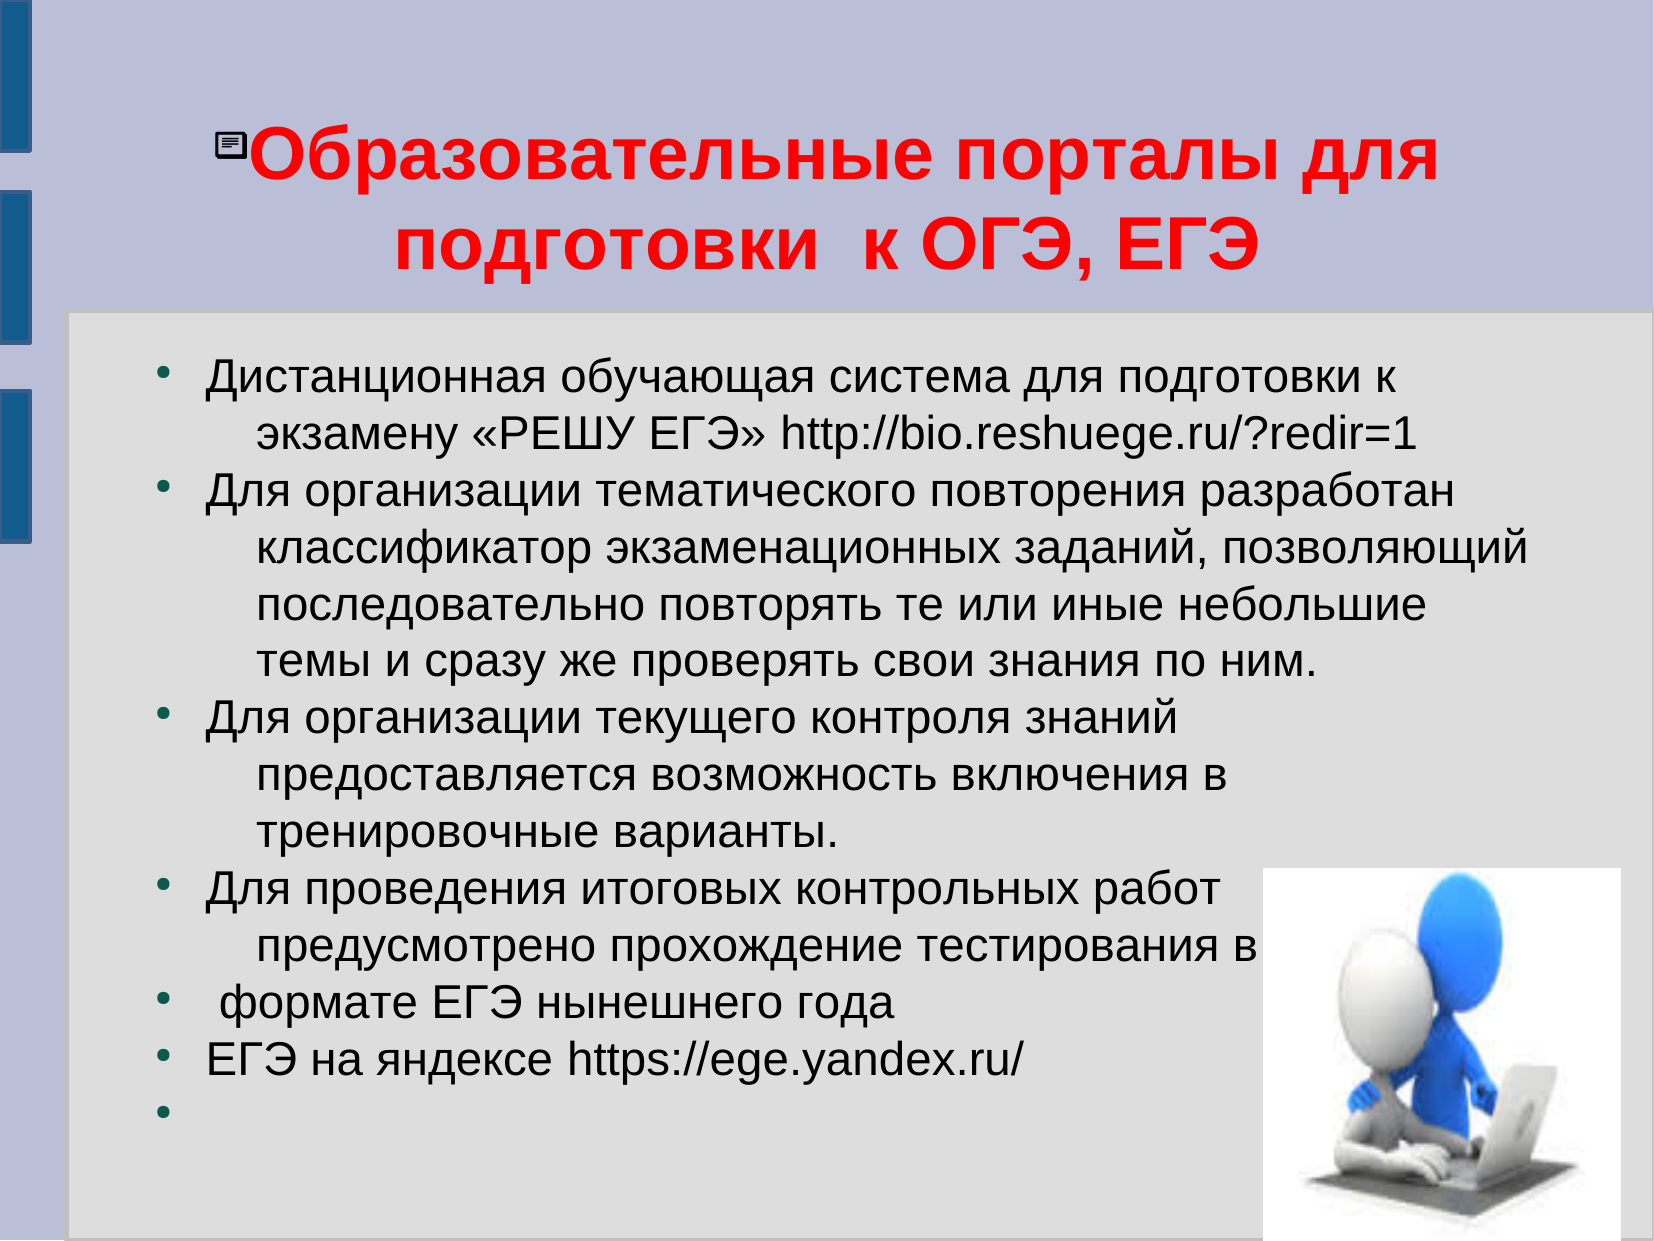

# Образовательные порталы для подготовки к ОГЭ, ЕГЭ
Дистанционная обучающая система для подготовки к экзамену «РЕШУ ЕГЭ» http://bio.reshuege.ru/?redir=1
Для организации тематического повторения разработан классификатор экзаменационных заданий, позволяющий последовательно повторять те или иные небольшие темы и сразу же проверять свои знания по ним.
Для организации текущего контроля знаний предоставляется возможность включения в тренировочные варианты.
Для проведения итоговых контрольных работ предусмотрено прохождение тестирования в
 формате ЕГЭ нынешнего года
ЕГЭ на яндексе https://ege.yandex.ru/